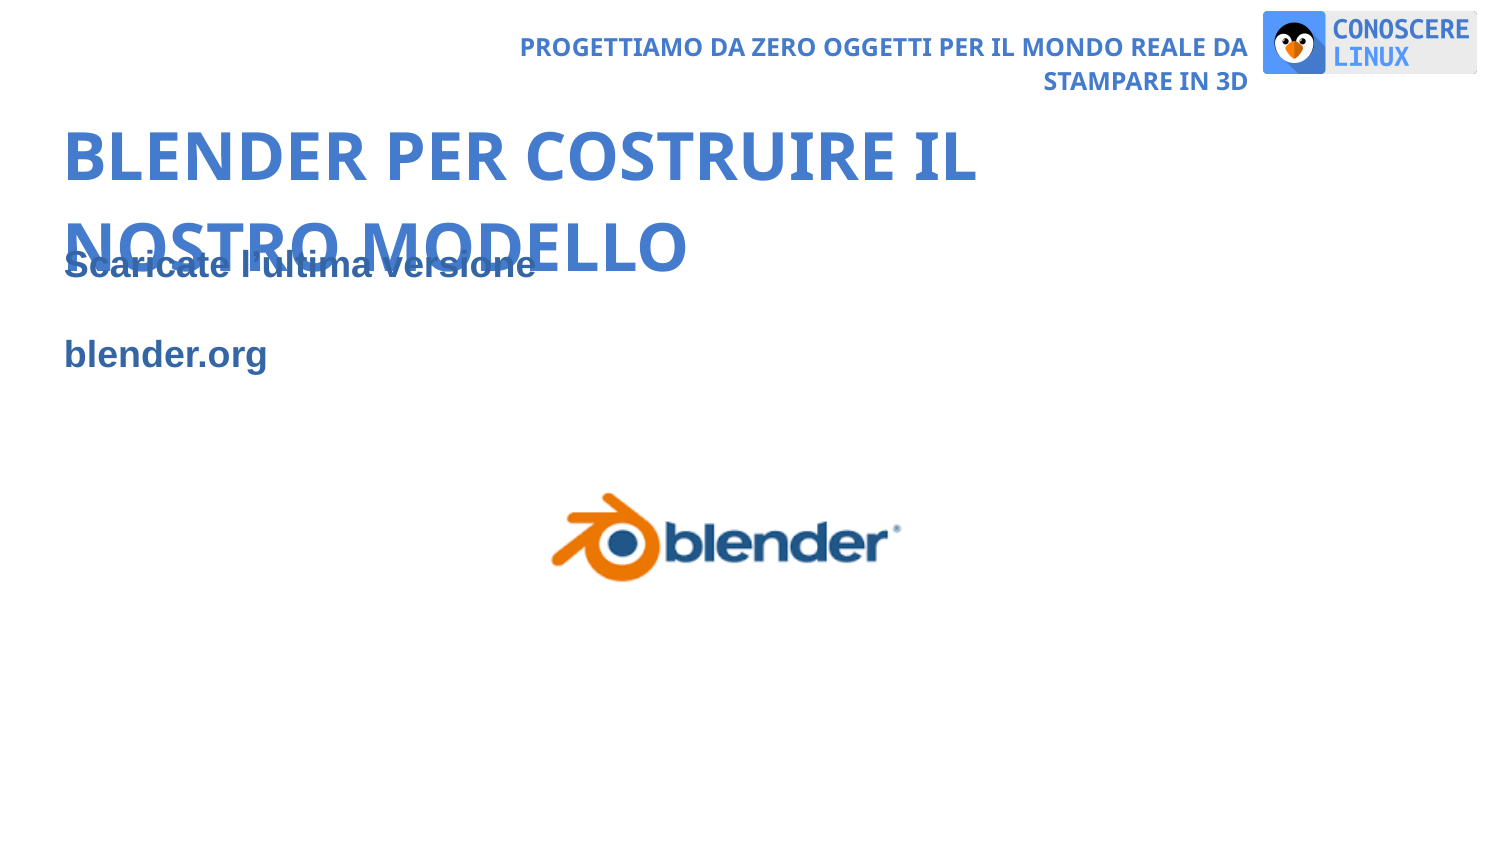

PROGETTIAMO DA ZERO OGGETTI PER IL MONDO REALE DA STAMPARE IN 3D
BLENDER PER COSTRUIRE IL NOSTRO MODELLO
# Scaricate l’ultima versione blender.org